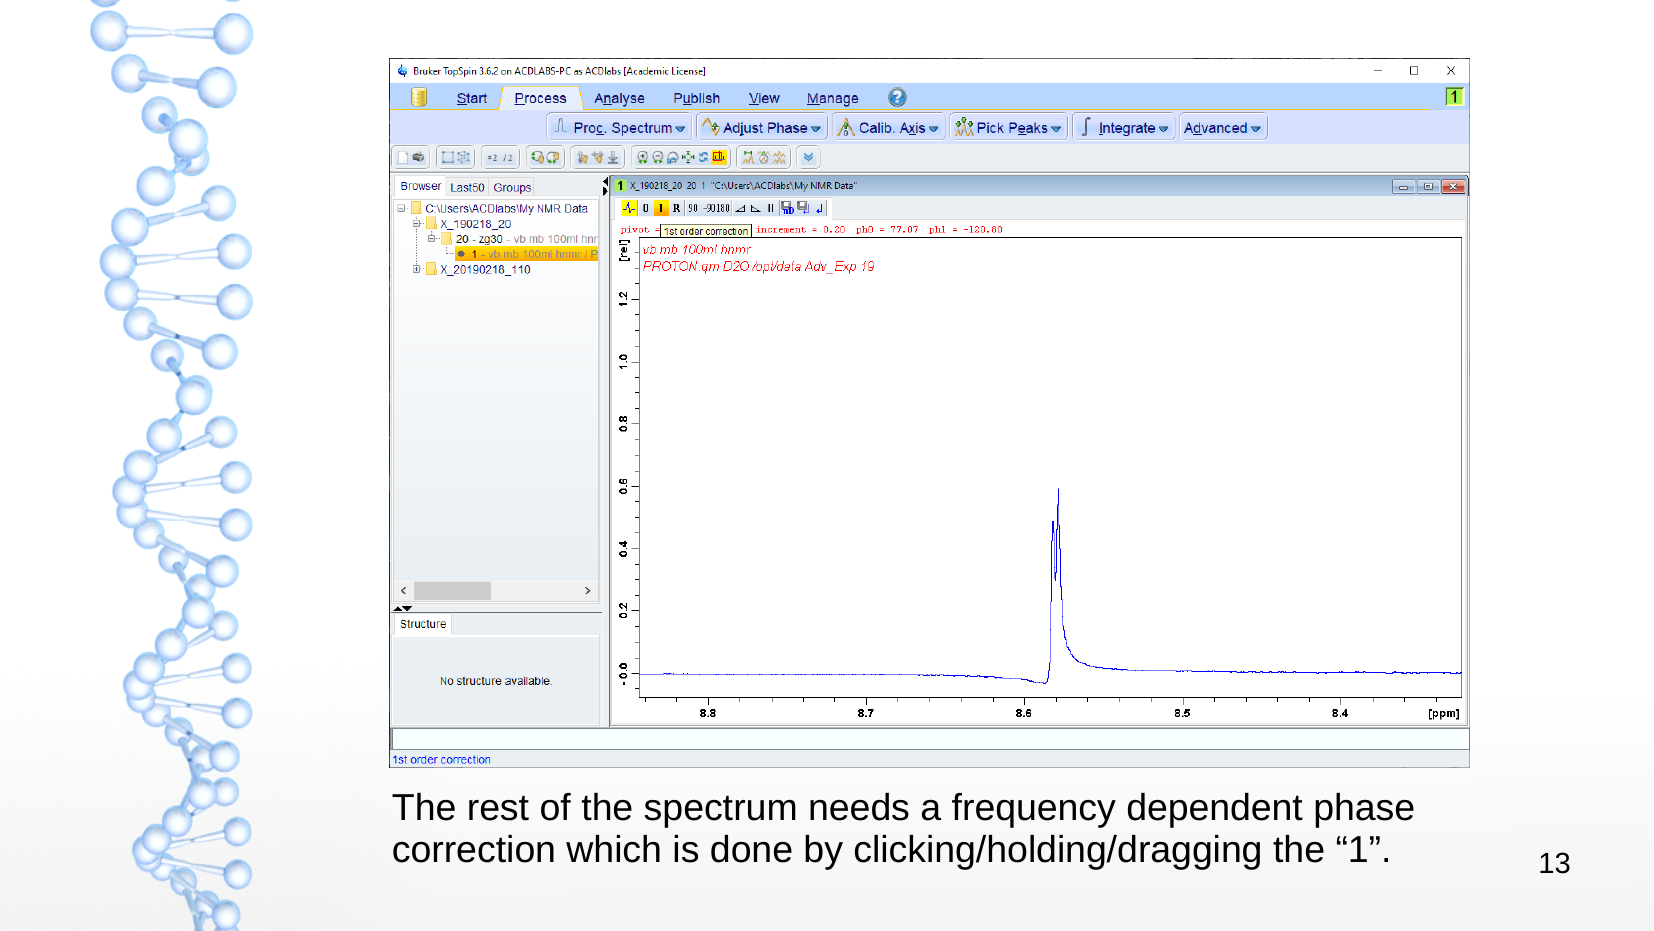

The rest of the spectrum needs a frequency dependent phase
correction which is done by clicking/holding/dragging the “1”.
13